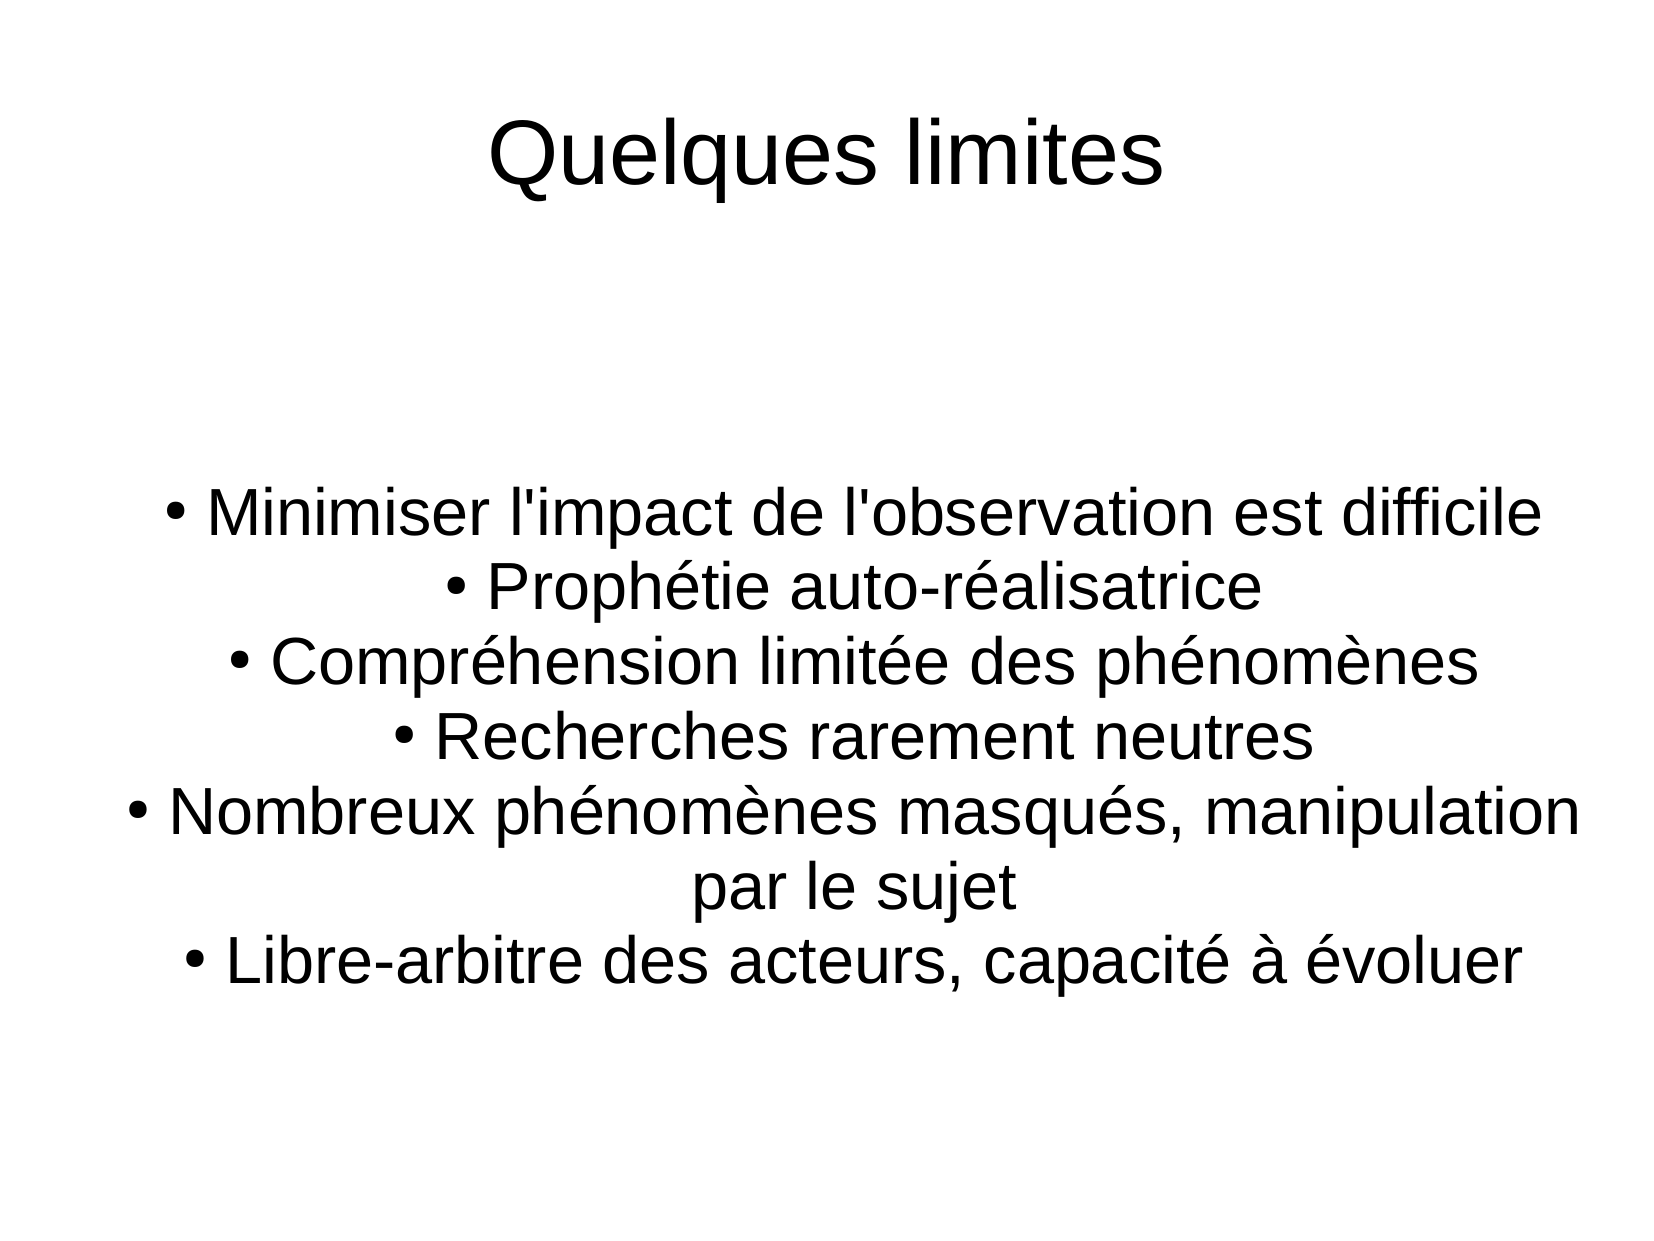

# Quelques limites
 Minimiser l'impact de l'observation est difficile
 Prophétie auto-réalisatrice
 Compréhension limitée des phénomènes
 Recherches rarement neutres
 Nombreux phénomènes masqués, manipulation par le sujet
 Libre-arbitre des acteurs, capacité à évoluer